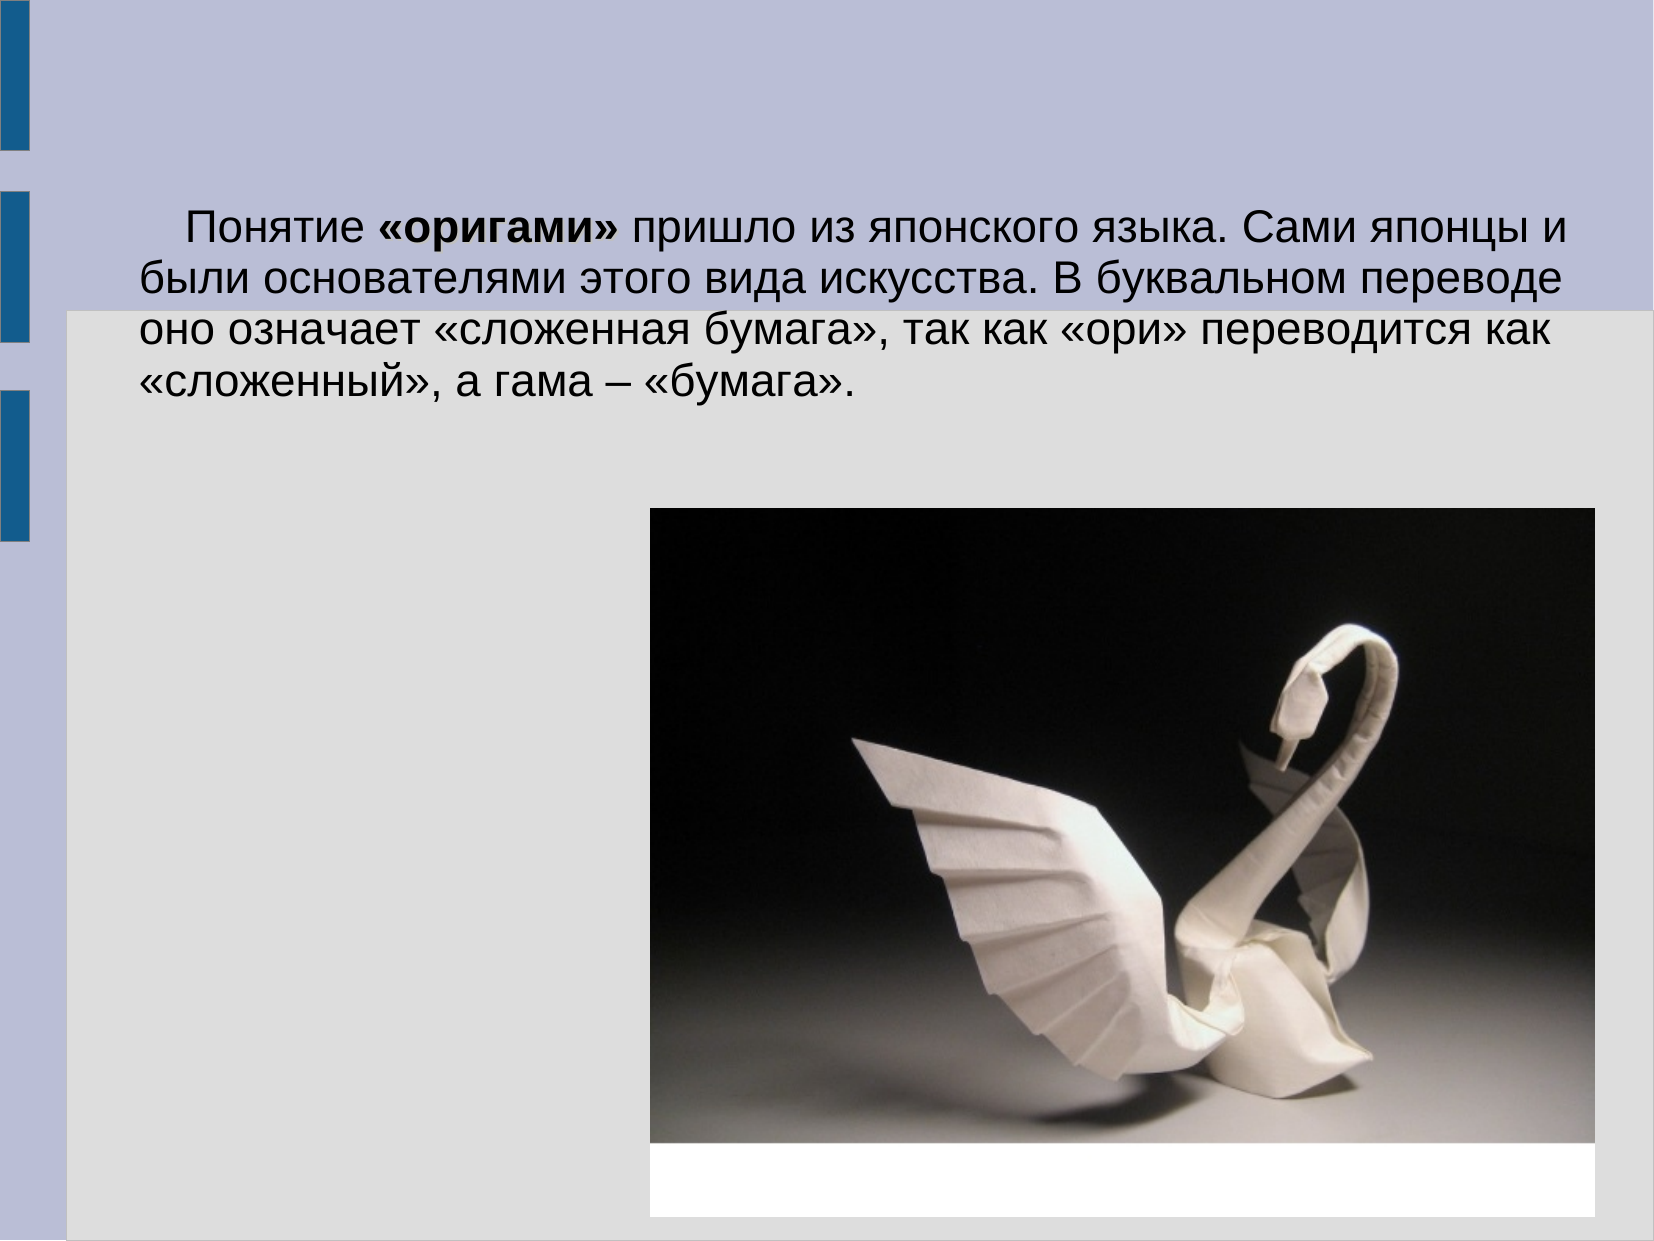

# Понятие «оригами» пришло из японского языка. Сами японцы и были основателями этого вида искусства. В буквальном переводе оно означает «сложенная бумага», так как «ори» переводится как «сложенный», а гама – «бумага».